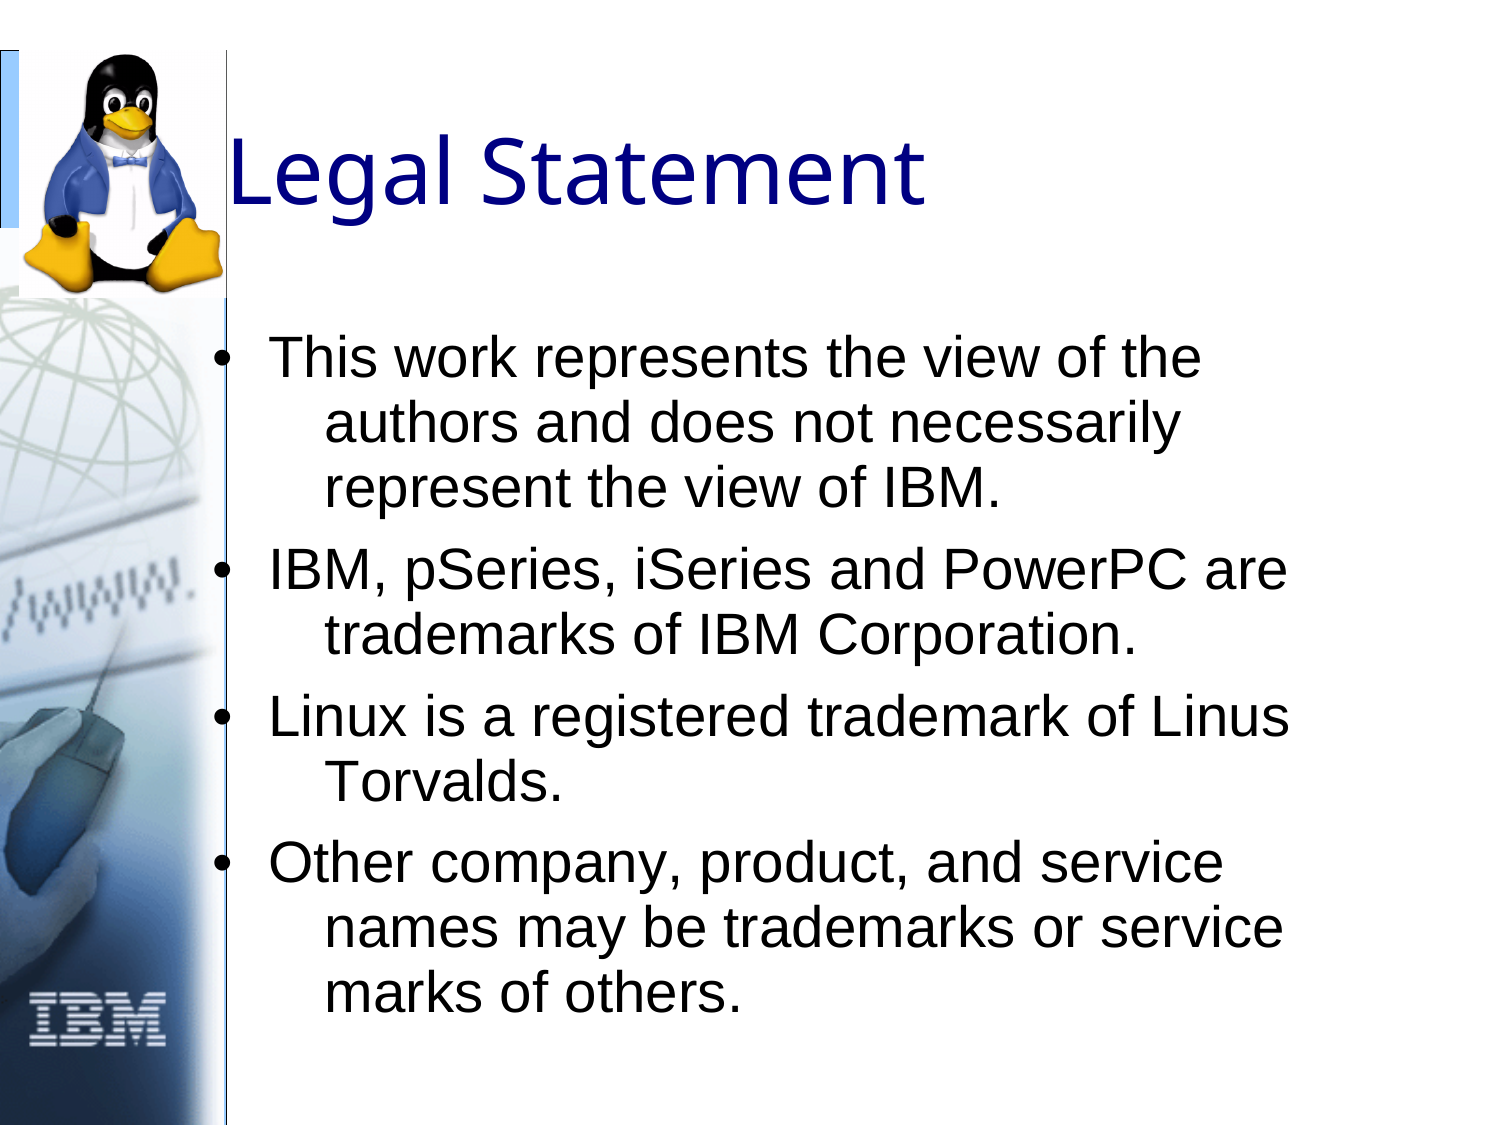

# Legal Statement
This work represents the view of the authors and does not necessarily represent the view of IBM.
IBM, pSeries, iSeries and PowerPC are trademarks of IBM Corporation.
Linux is a registered trademark of Linus Torvalds.
Other company, product, and service names may be trademarks or service marks of others.